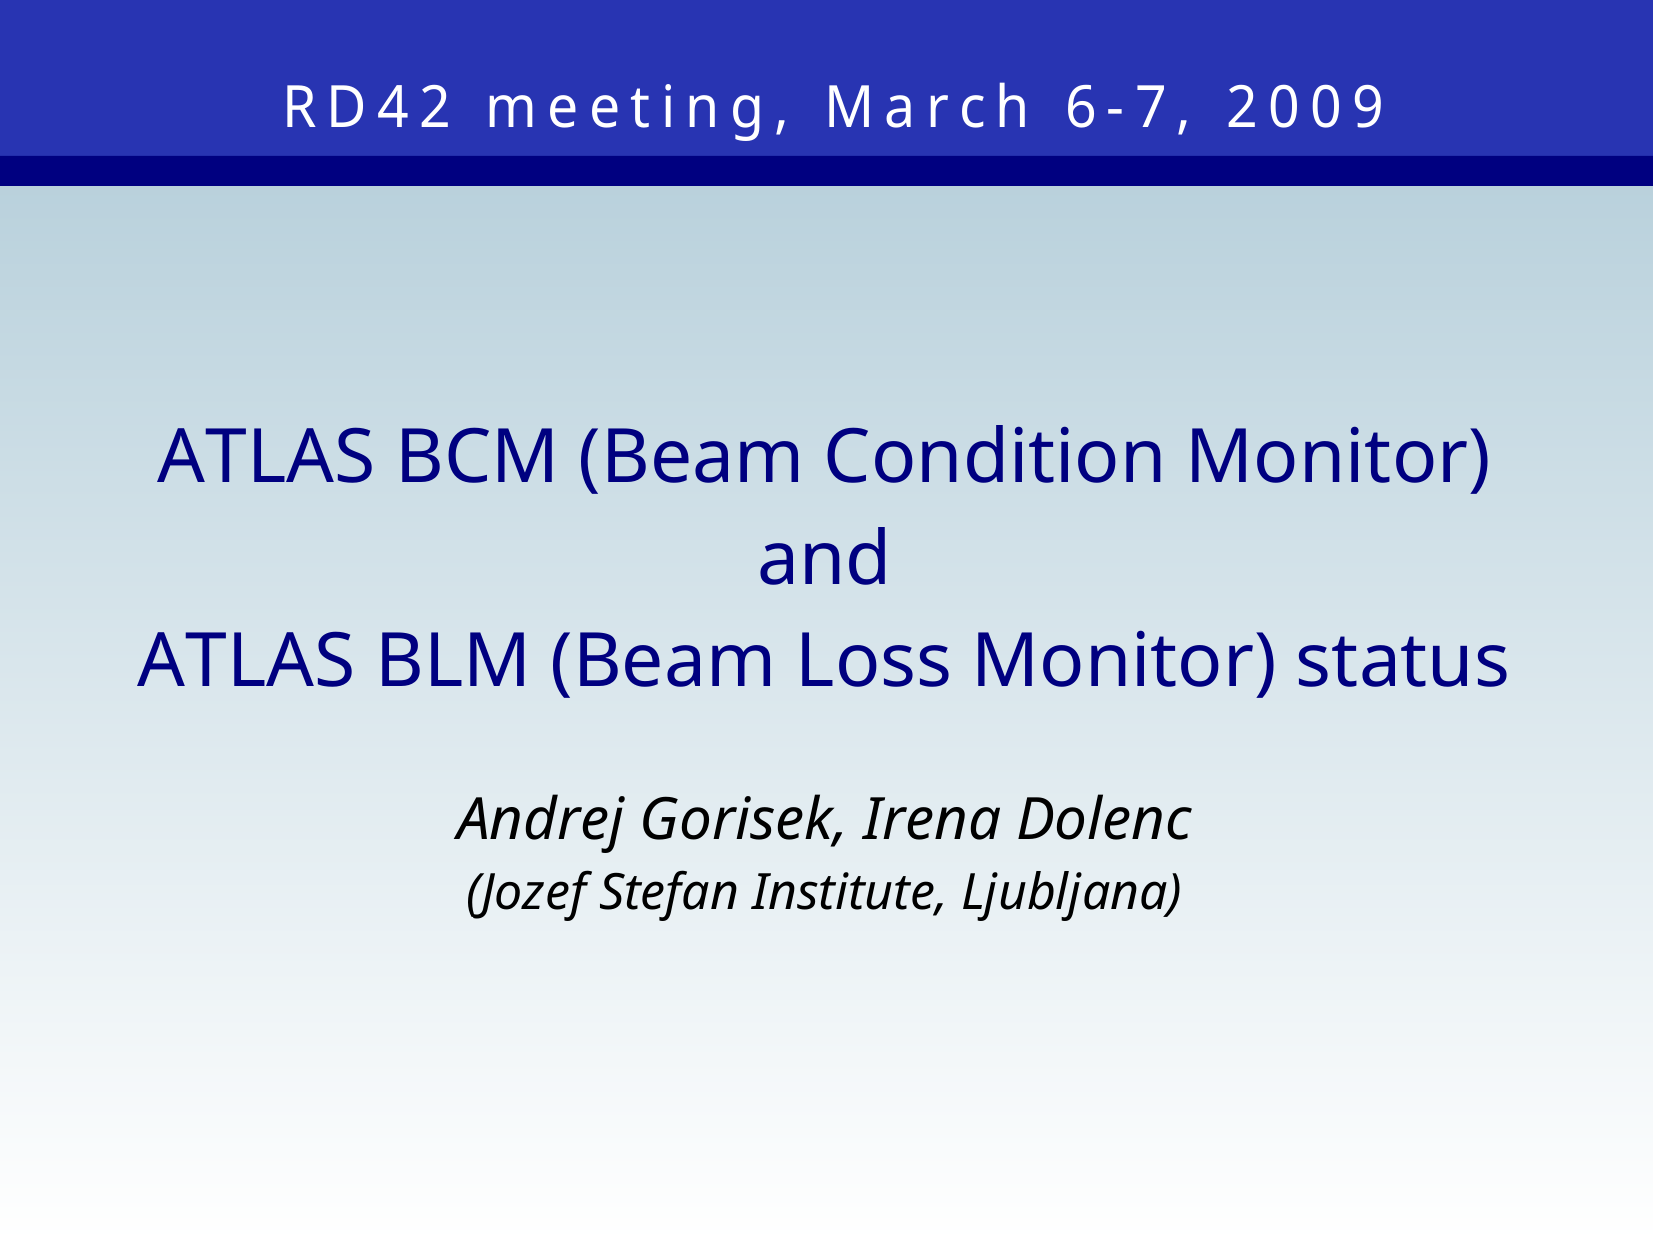

RD42 meeting, March 6-7, 2009
# ATLAS BCM (Beam Condition Monitor) and
ATLAS BLM (Beam Loss Monitor) status
Andrej Gorisek, Irena Dolenc
(Jozef Stefan Institute, Ljubljana)